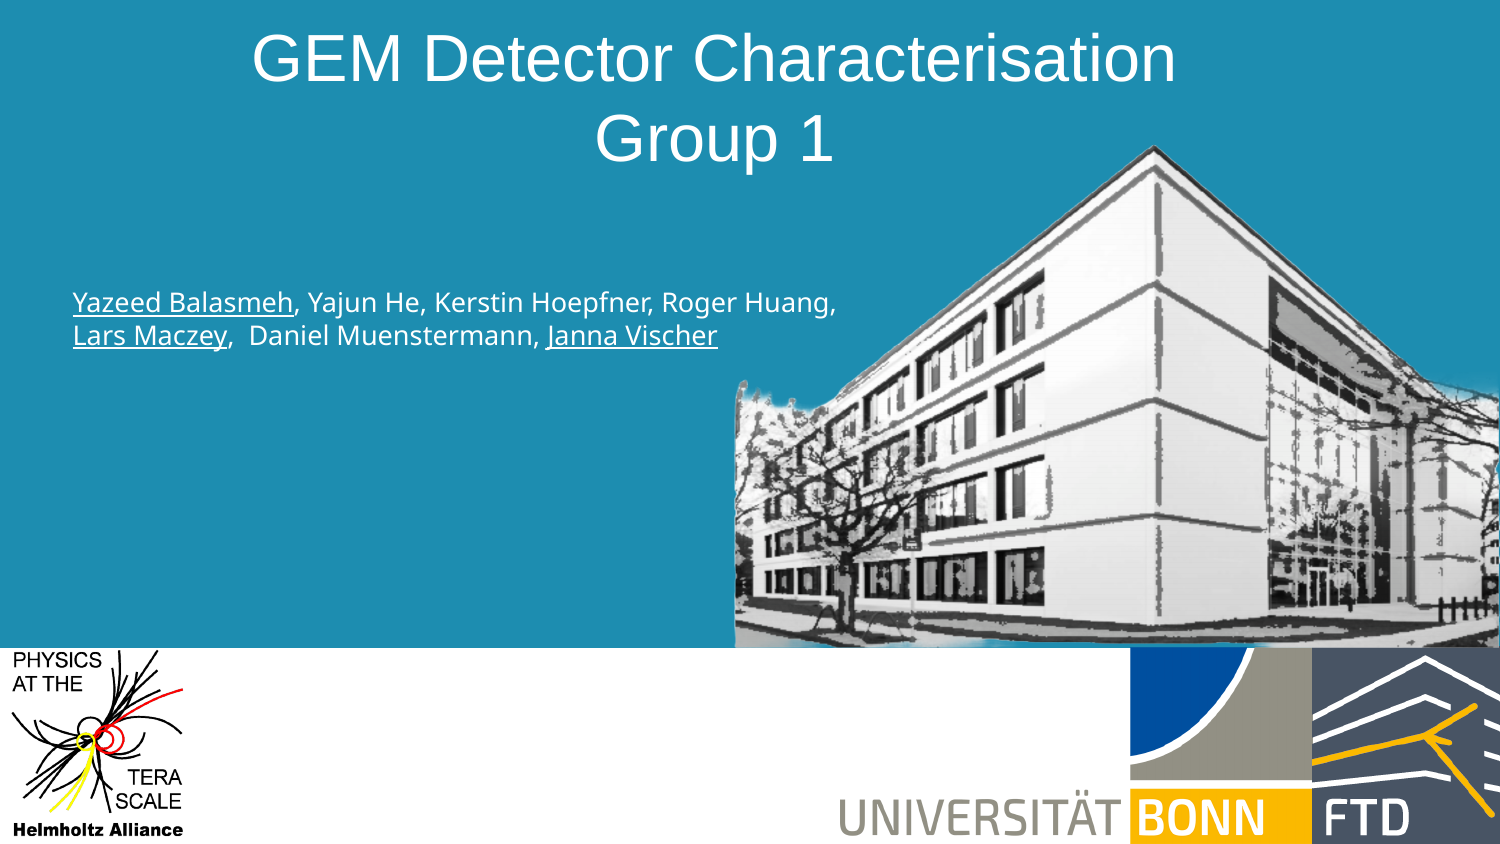

GEM Detector Characterisation
Group 1
#
Yazeed Balasmeh, Yajun He, Kerstin Hoepfner, Roger Huang, Lars Maczey, Daniel Muenstermann, Janna Vischer
1